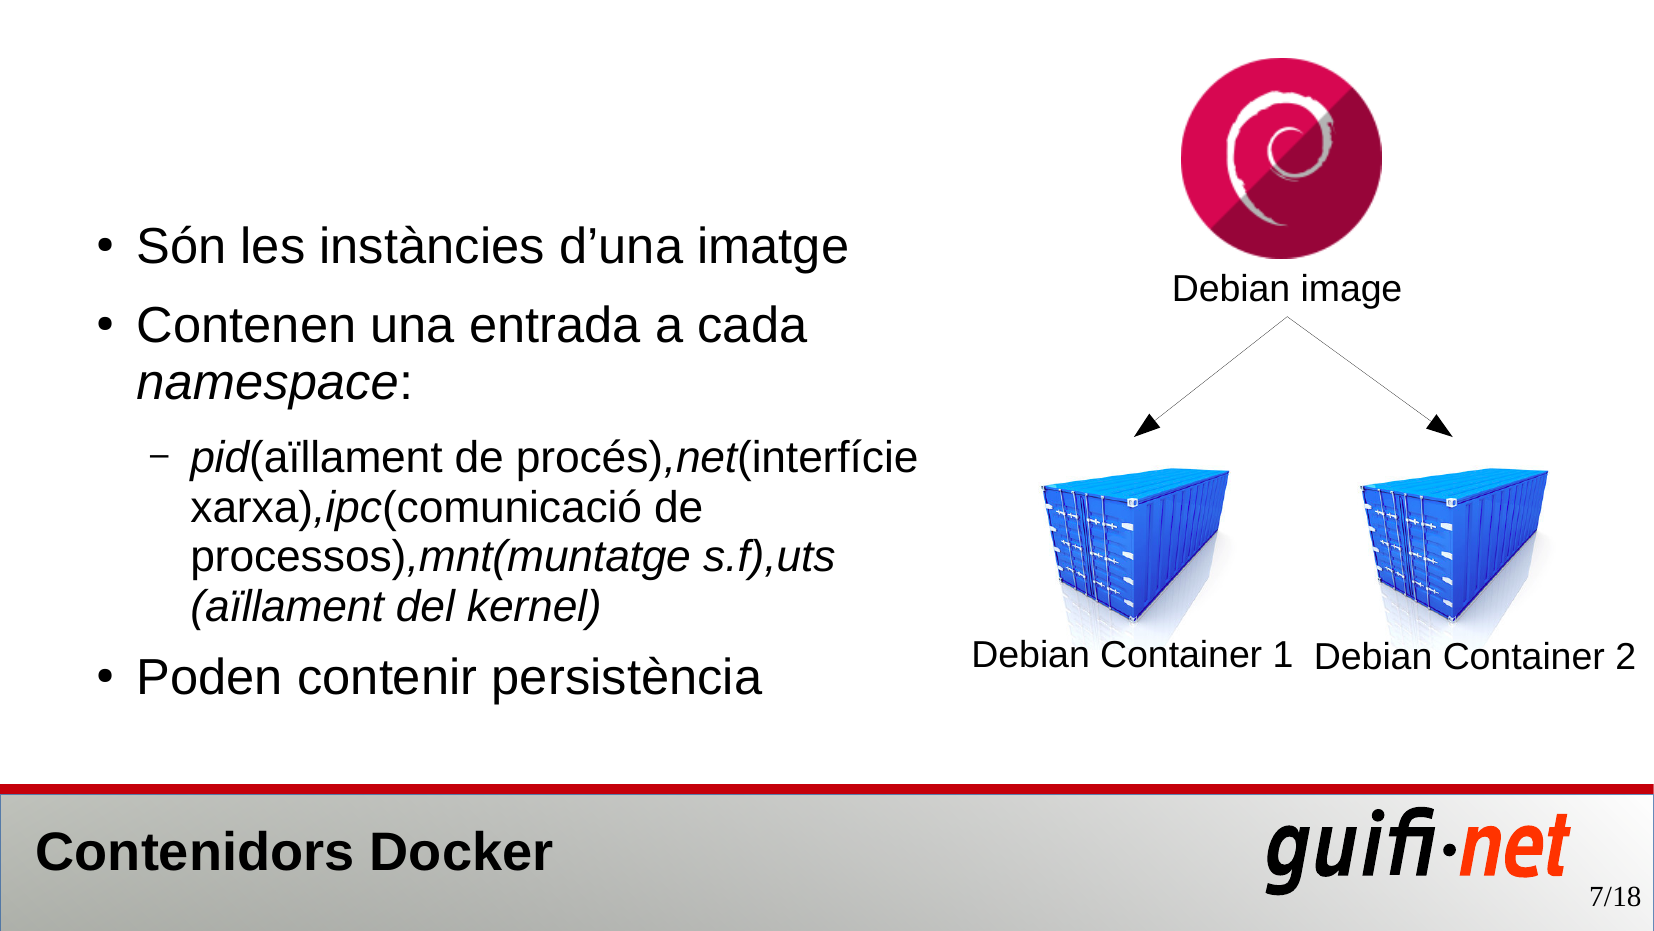

Són les instàncies d’una imatge
Contenen una entrada a cada namespace:
pid(aïllament de procés),net(interfície xarxa),ipc(comunicació de processos),mnt(muntatge s.f),uts (aïllament del kernel)
Poden contenir persistència
Debian image
Debian Container 1
Debian Container 2
# Contenidors Docker